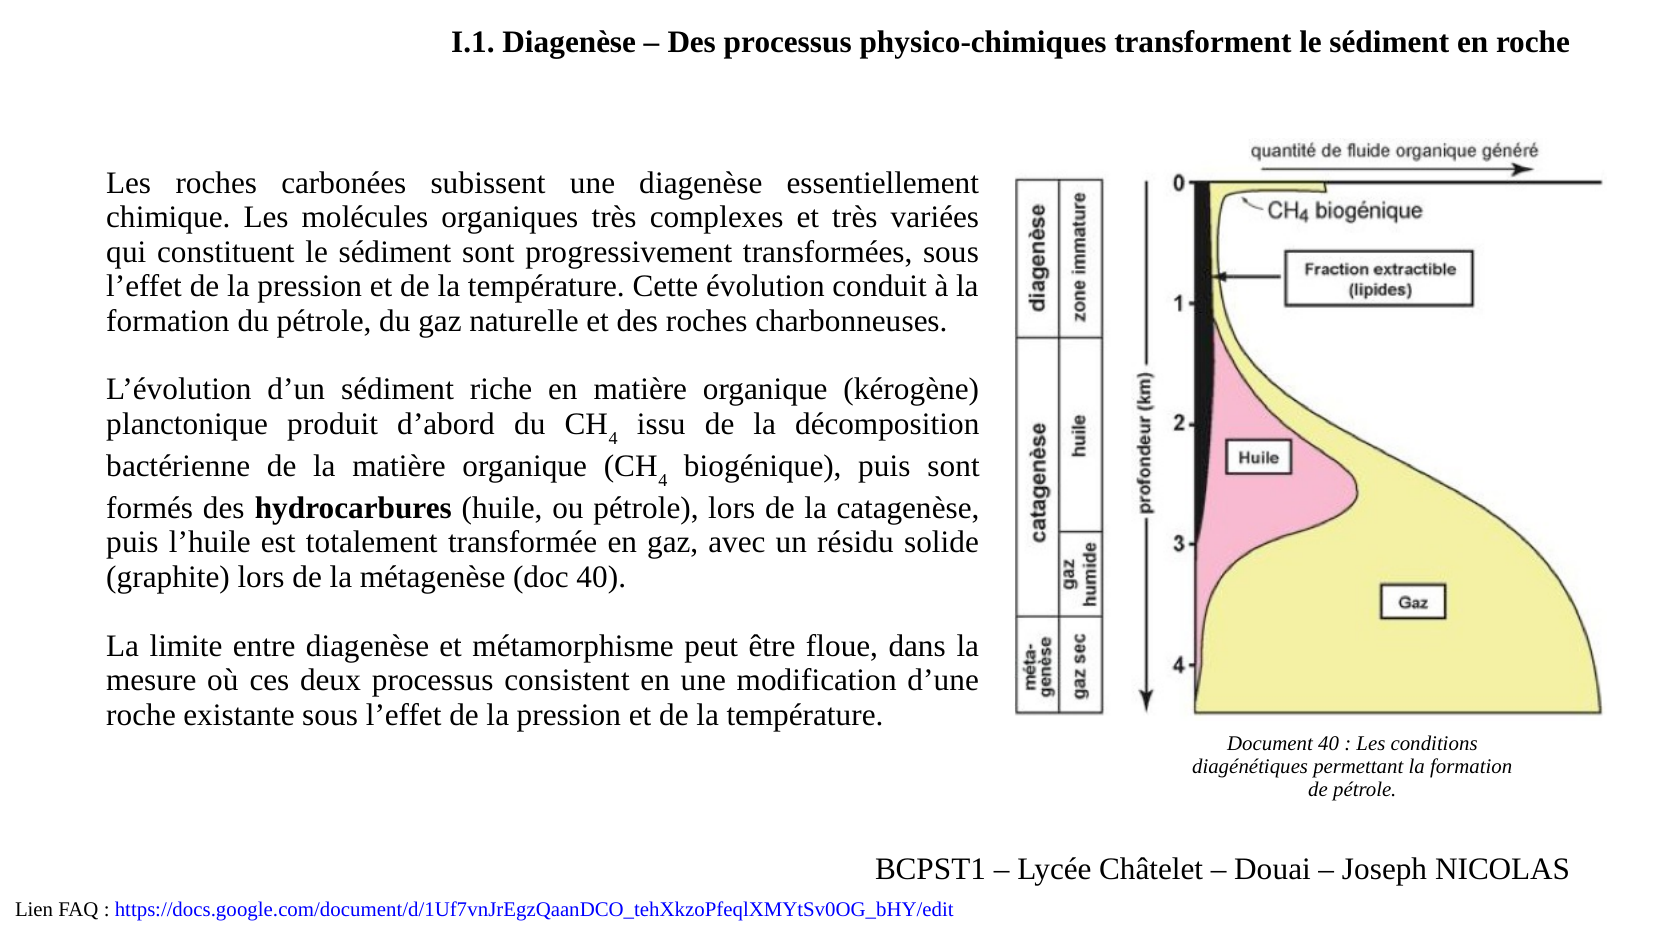

I.1. Diagenèse – Des processus physico-chimiques transforment le sédiment en roche
Les roches carbonées subissent une diagenèse essentiellement chimique. Les molécules organiques très complexes et très variées qui constituent le sédiment sont progressivement transformées, sous l’effet de la pression et de la température. Cette évolution conduit à la formation du pétrole, du gaz naturelle et des roches charbonneuses.
L’évolution d’un sédiment riche en matière organique (kérogène) planctonique produit d’abord du CH4 issu de la décomposition bactérienne de la matière organique (CH4 biogénique), puis sont formés des hydrocarbures (huile, ou pétrole), lors de la catagenèse, puis l’huile est totalement transformée en gaz, avec un résidu solide (graphite) lors de la métagenèse (doc 40).
La limite entre diagenèse et métamorphisme peut être floue, dans la mesure où ces deux processus consistent en une modification d’une roche existante sous l’effet de la pression et de la température.
Document 40 : Les conditions diagénétiques permettant la formation de pétrole.
BCPST1 – Lycée Châtelet – Douai – Joseph NICOLAS
Lien FAQ : https://docs.google.com/document/d/1Uf7vnJrEgzQaanDCO_tehXkzoPfeqlXMYtSv0OG_bHY/edit